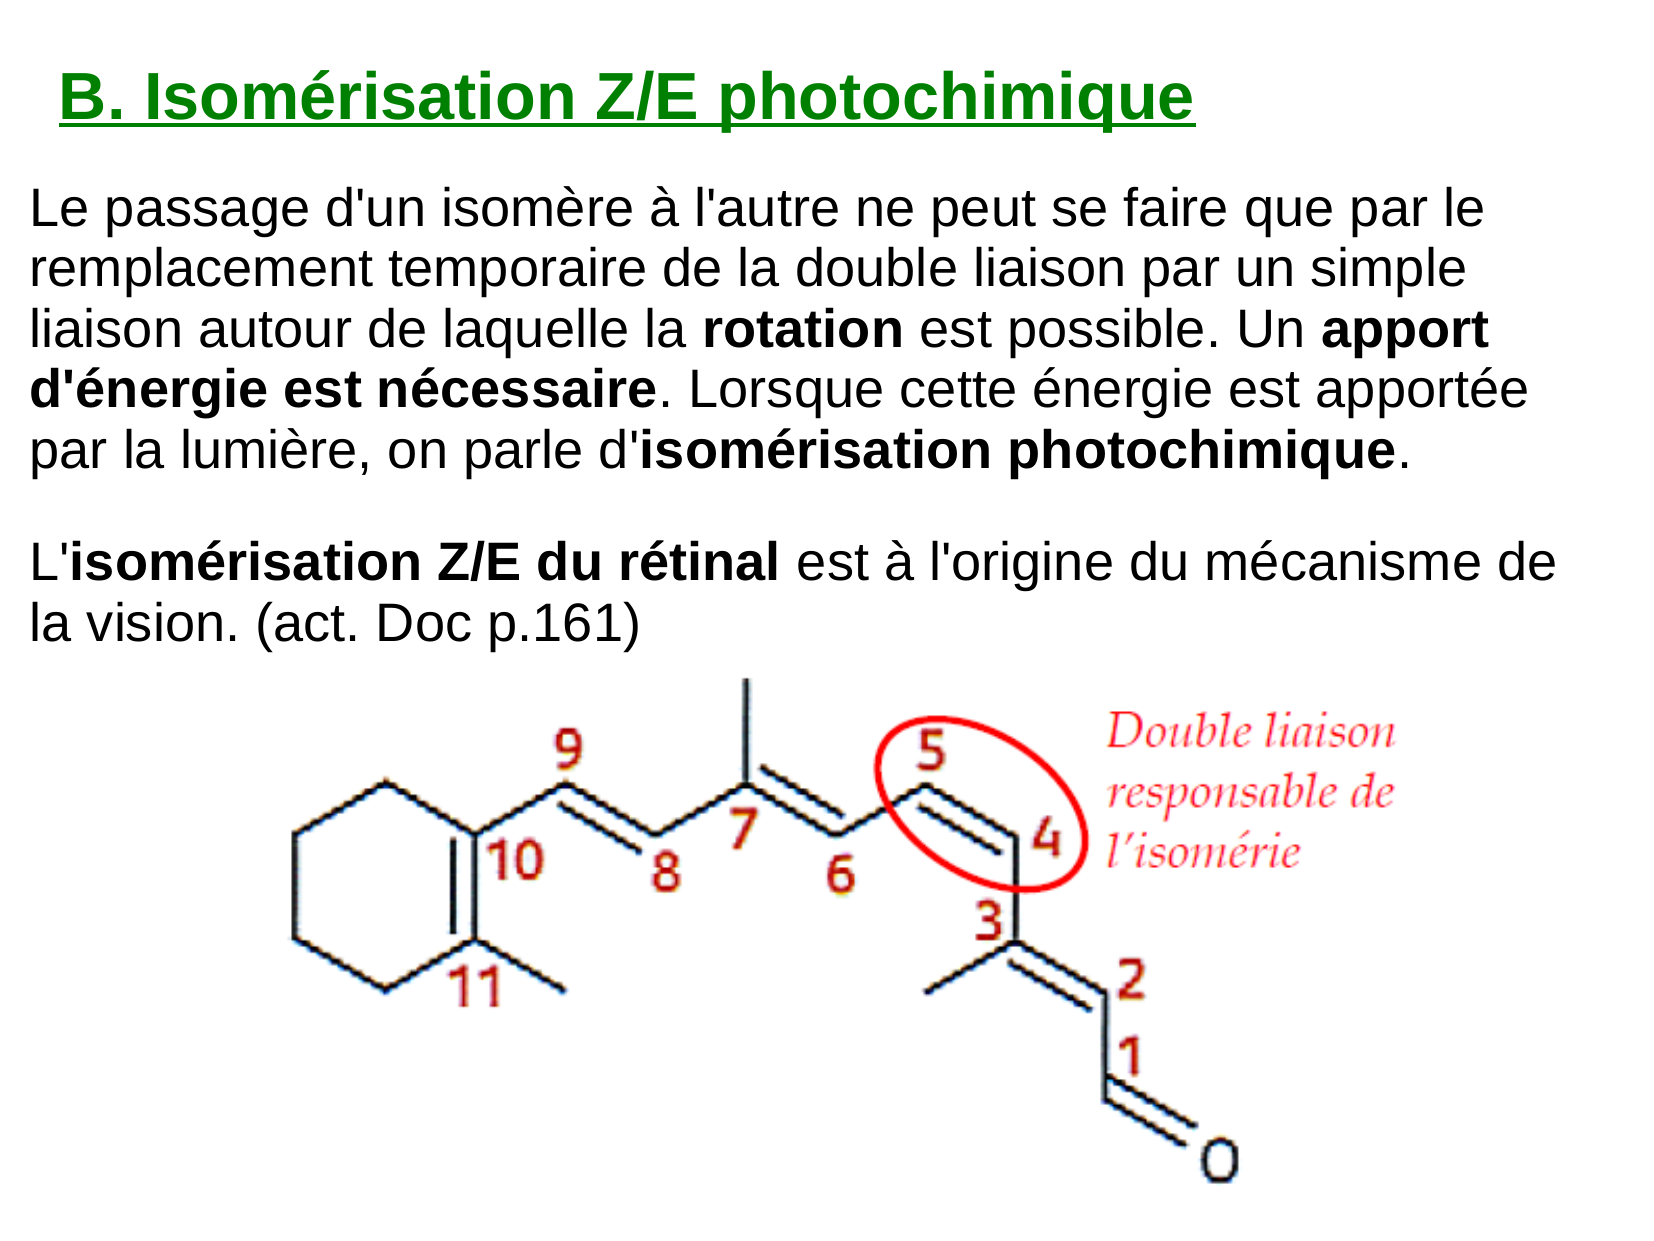

B. Isomérisation Z/E photochimique
Le passage d'un isomère à l'autre ne peut se faire que par le remplacement temporaire de la double liaison par un simple liaison autour de laquelle la rotation est possible. Un apport d'énergie est nécessaire. Lorsque cette énergie est apportée par la lumière, on parle d'isomérisation photochimique.
# L'isomérisation Z/E du rétinal est à l'origine du mécanisme de la vision. (act. Doc p.161)